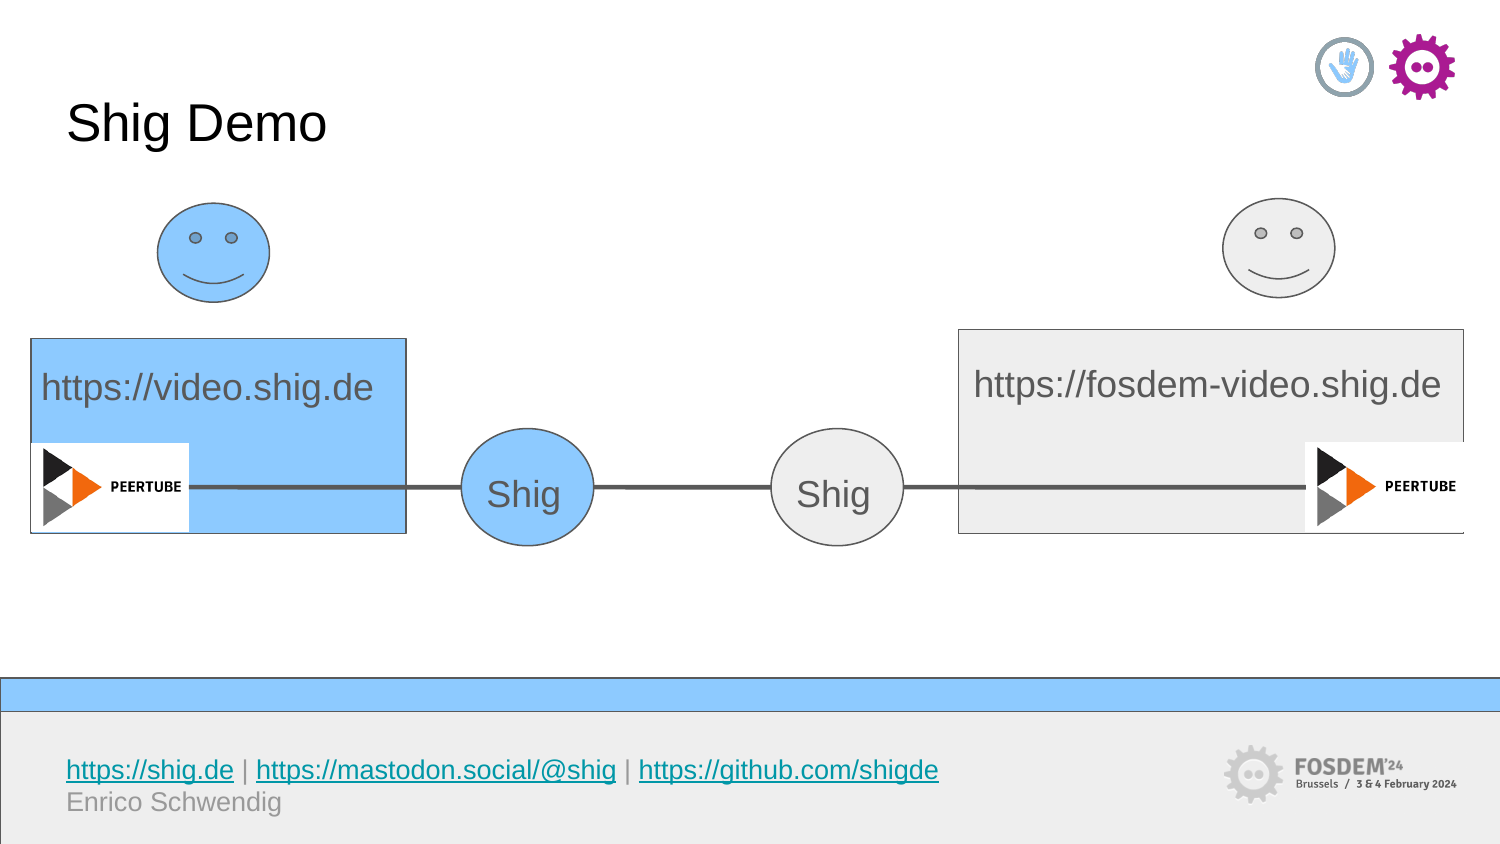

# Shig Demo
https://fosdem-video.shig.de
https://video.shig.de
Shig
Shig